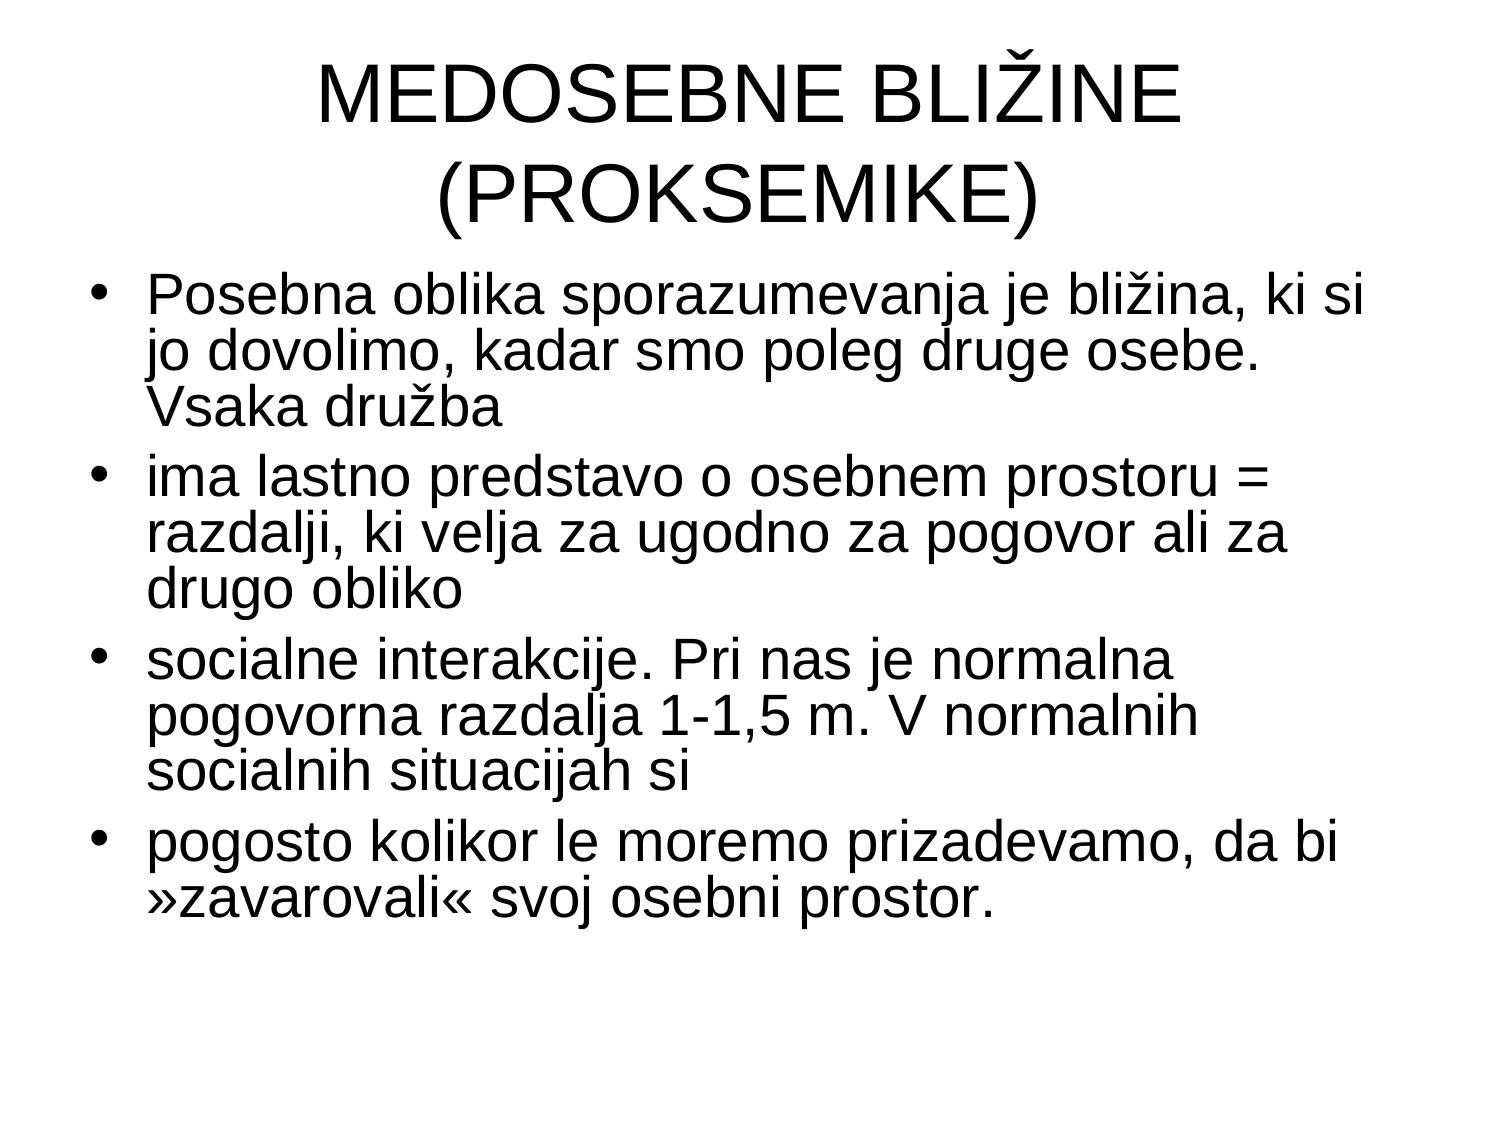

# MEDOSEBNE BLIŽINE (PROKSEMIKE)
Posebna oblika sporazumevanja je bližina, ki si jo dovolimo, kadar smo poleg druge osebe. Vsaka družba
ima lastno predstavo o osebnem prostoru = razdalji, ki velja za ugodno za pogovor ali za drugo obliko
socialne interakcije. Pri nas je normalna pogovorna razdalja 1-1,5 m. V normalnih socialnih situacijah si
pogosto kolikor le moremo prizadevamo, da bi »zavarovali« svoj osebni prostor.